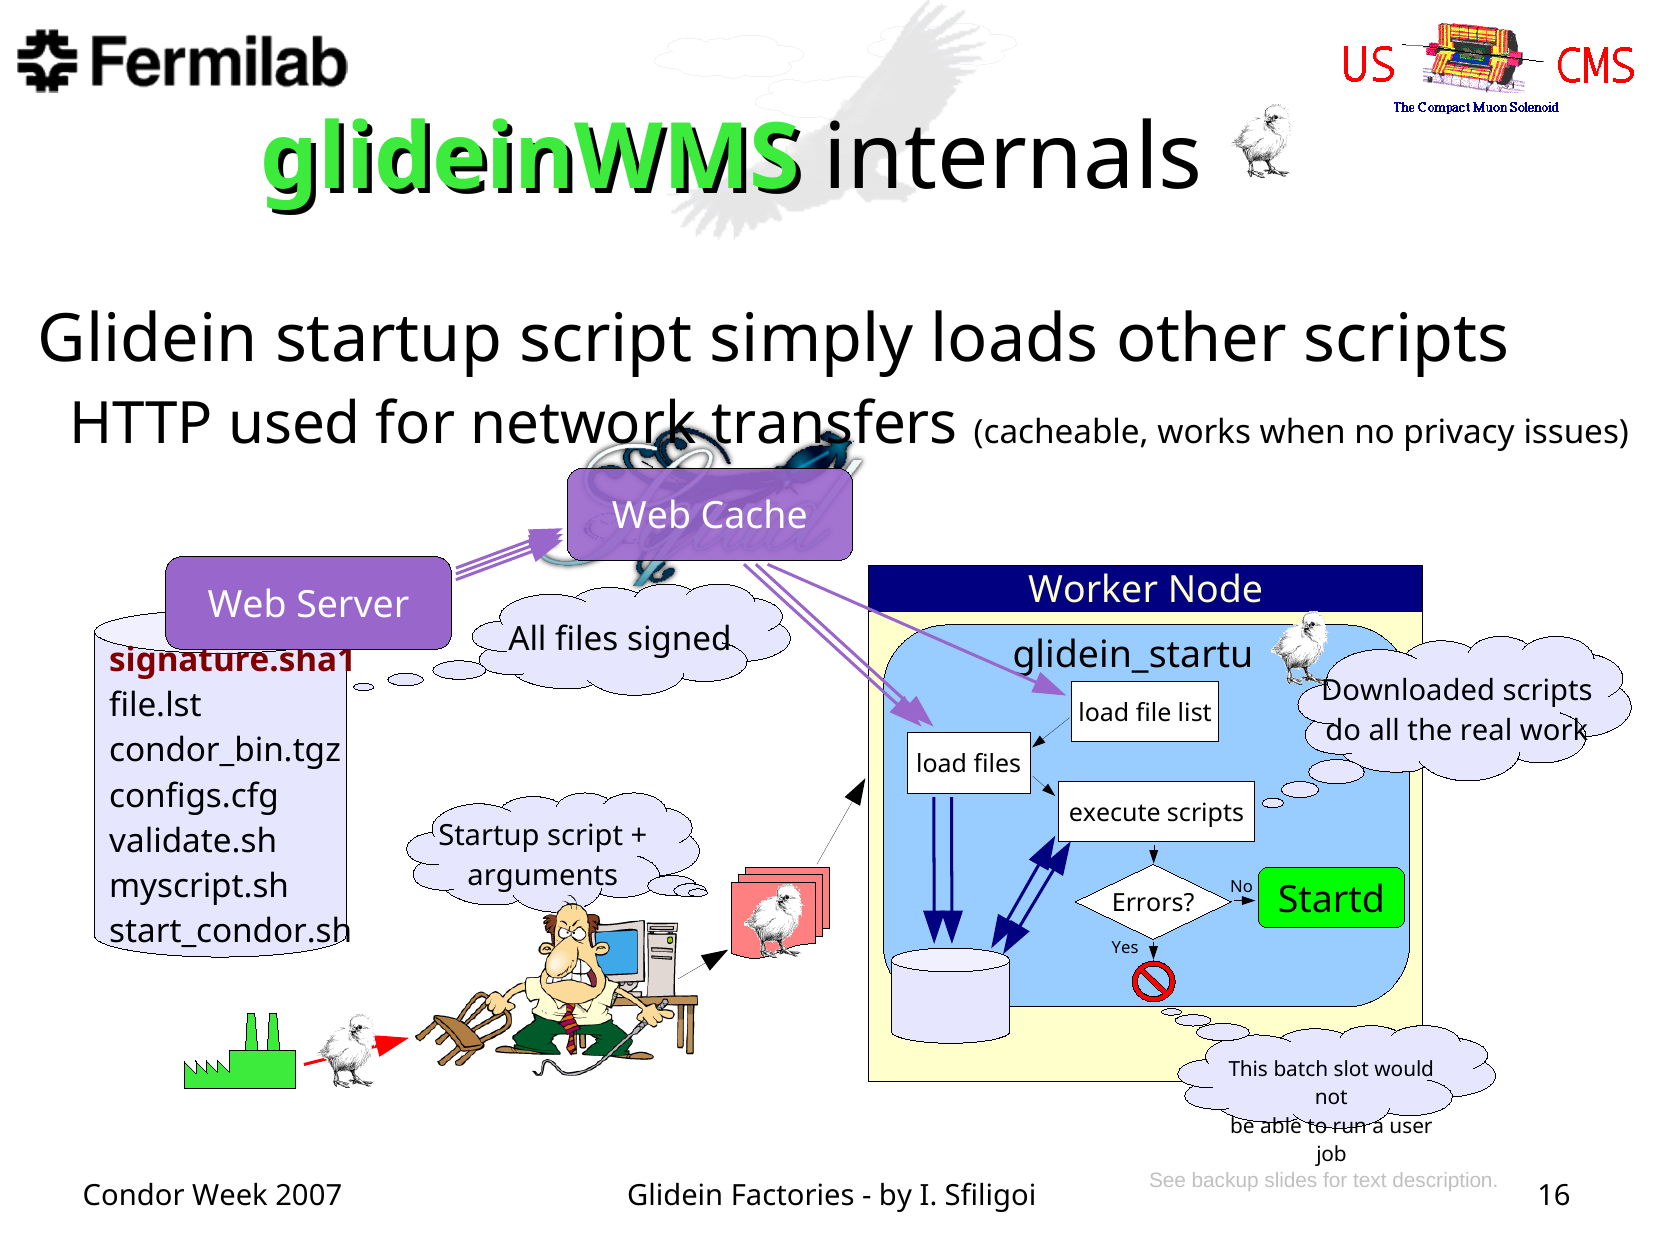

# glideinWMS internals
Glidein startup script simply loads other scripts
HTTP used for network transfers (cacheable, works when no privacy issues)
Web Cache
Web Server
Worker Node
All files signed
signature.sha1
file.lst
condor_bin.tgz
configs.cfg
validate.sh
myscript.sh
start_condor.sh
glidein_startup
Downloaded scripts
do all the real work
load file list
load files
execute scripts
Startup script +
arguments
Errors?
No
Startd
Yes
This batch slot would not
be able to run a user job
See backup slides for text description.
Condor Week 2007
Glidein Factories - by I. Sfiligoi
16